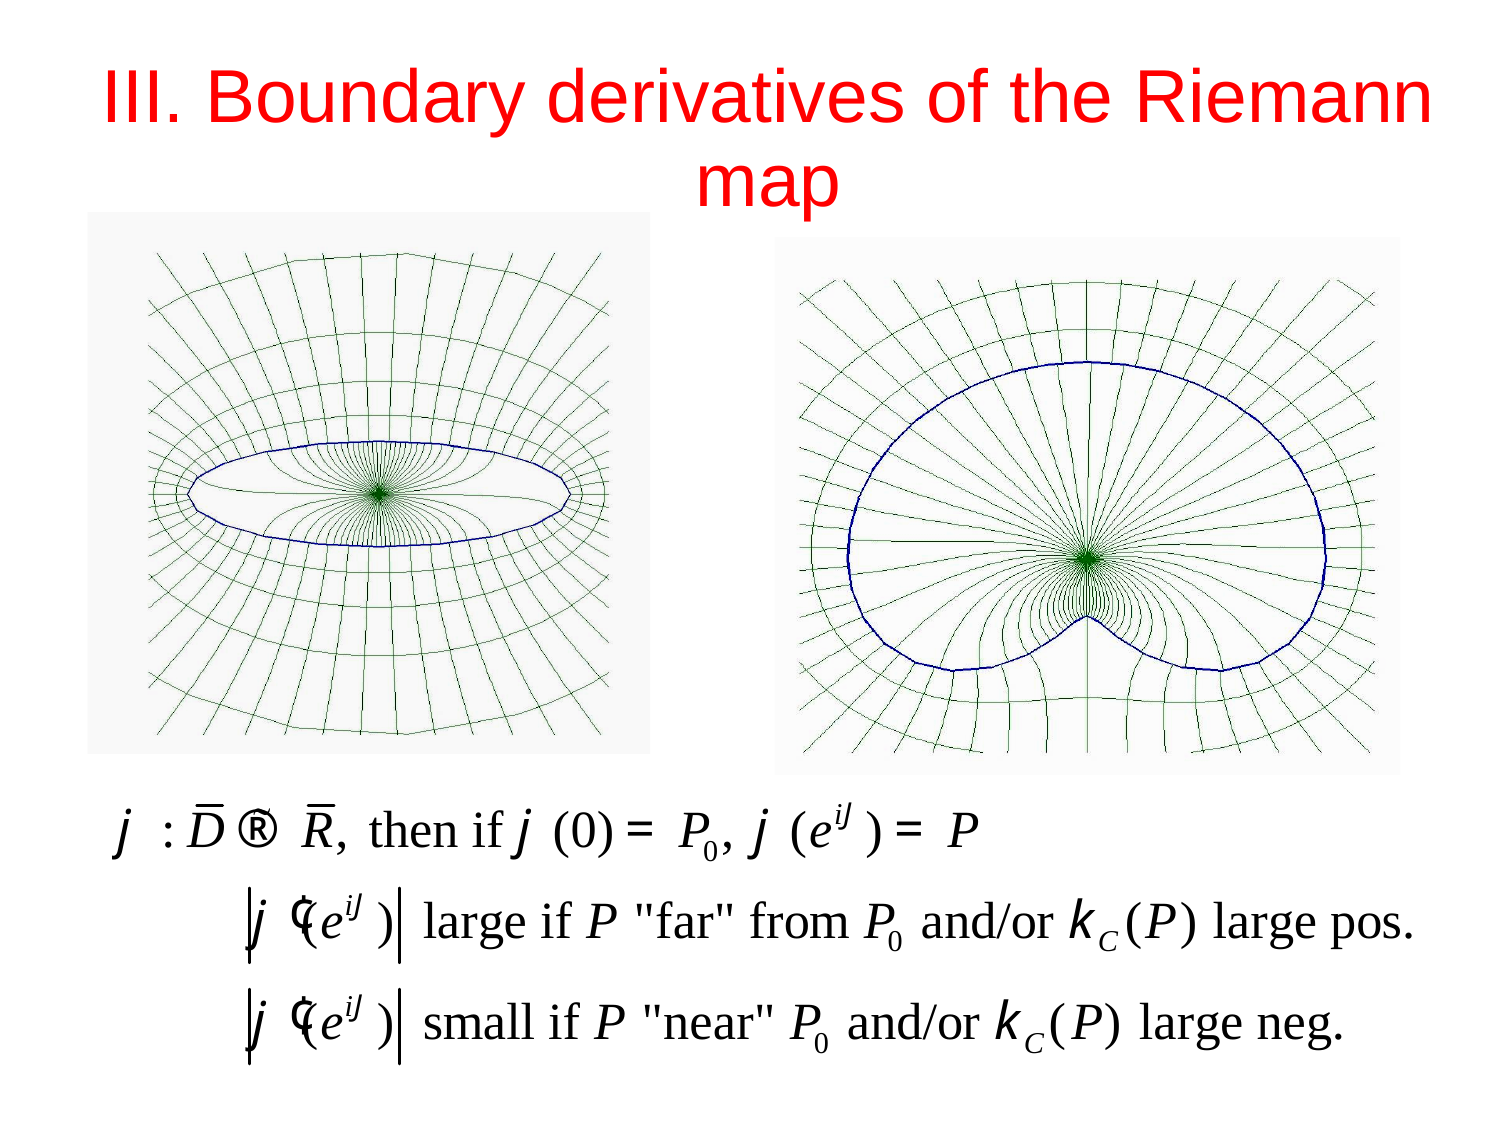

# III. Boundary derivatives of the Riemann map